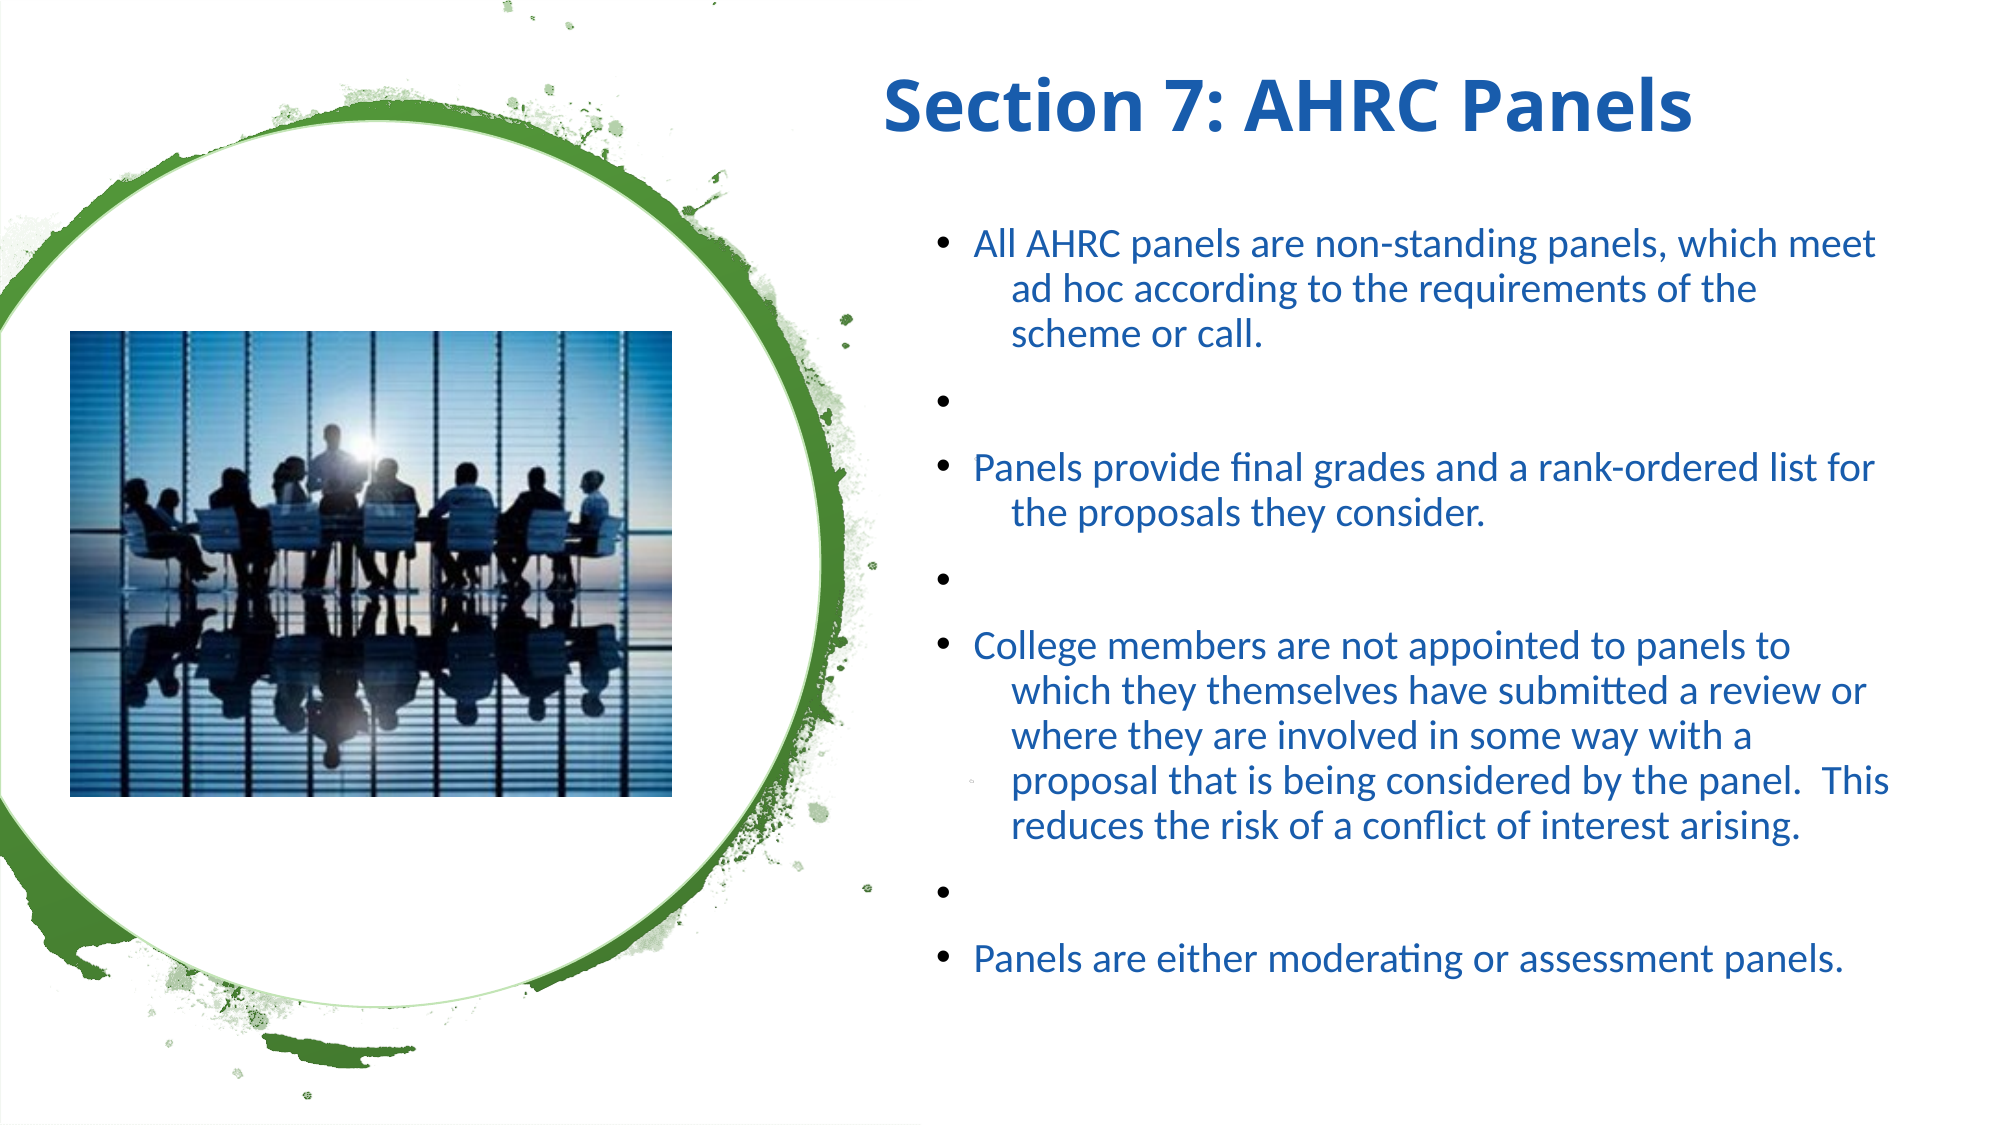

Section 7: AHRC Panels
All AHRC panels are non-standing panels, which meet ad hoc according to the requirements of the scheme or call.
Panels provide final grades and a rank-ordered list for the proposals they consider.
College members are not appointed to panels to which they themselves have submitted a review or where they are involved in some way with a proposal that is being considered by the panel. This reduces the risk of a conflict of interest arising.
Panels are either moderating or assessment panels.